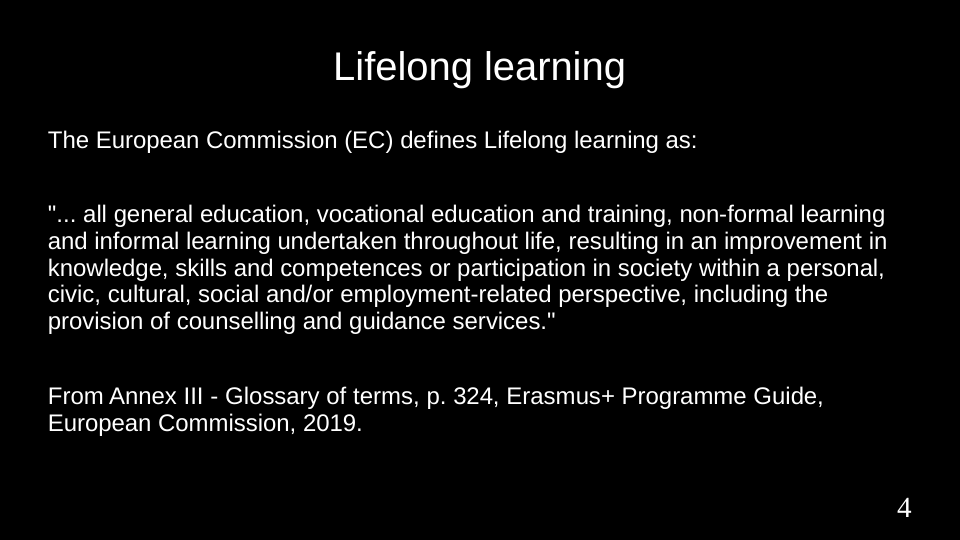

# Lifelong learning
The European Commission (EC) defines Lifelong learning as:
"... all general education, vocational education and training, non-formal learning and informal learning undertaken throughout life, resulting in an improvement in knowledge, skills and competences or participation in society within a personal, civic, cultural, social and/or employment-related perspective, including the provision of counselling and guidance services."
From Annex III - Glossary of terms, p. 324, Erasmus+ Programme Guide, European Commission, 2019.
4